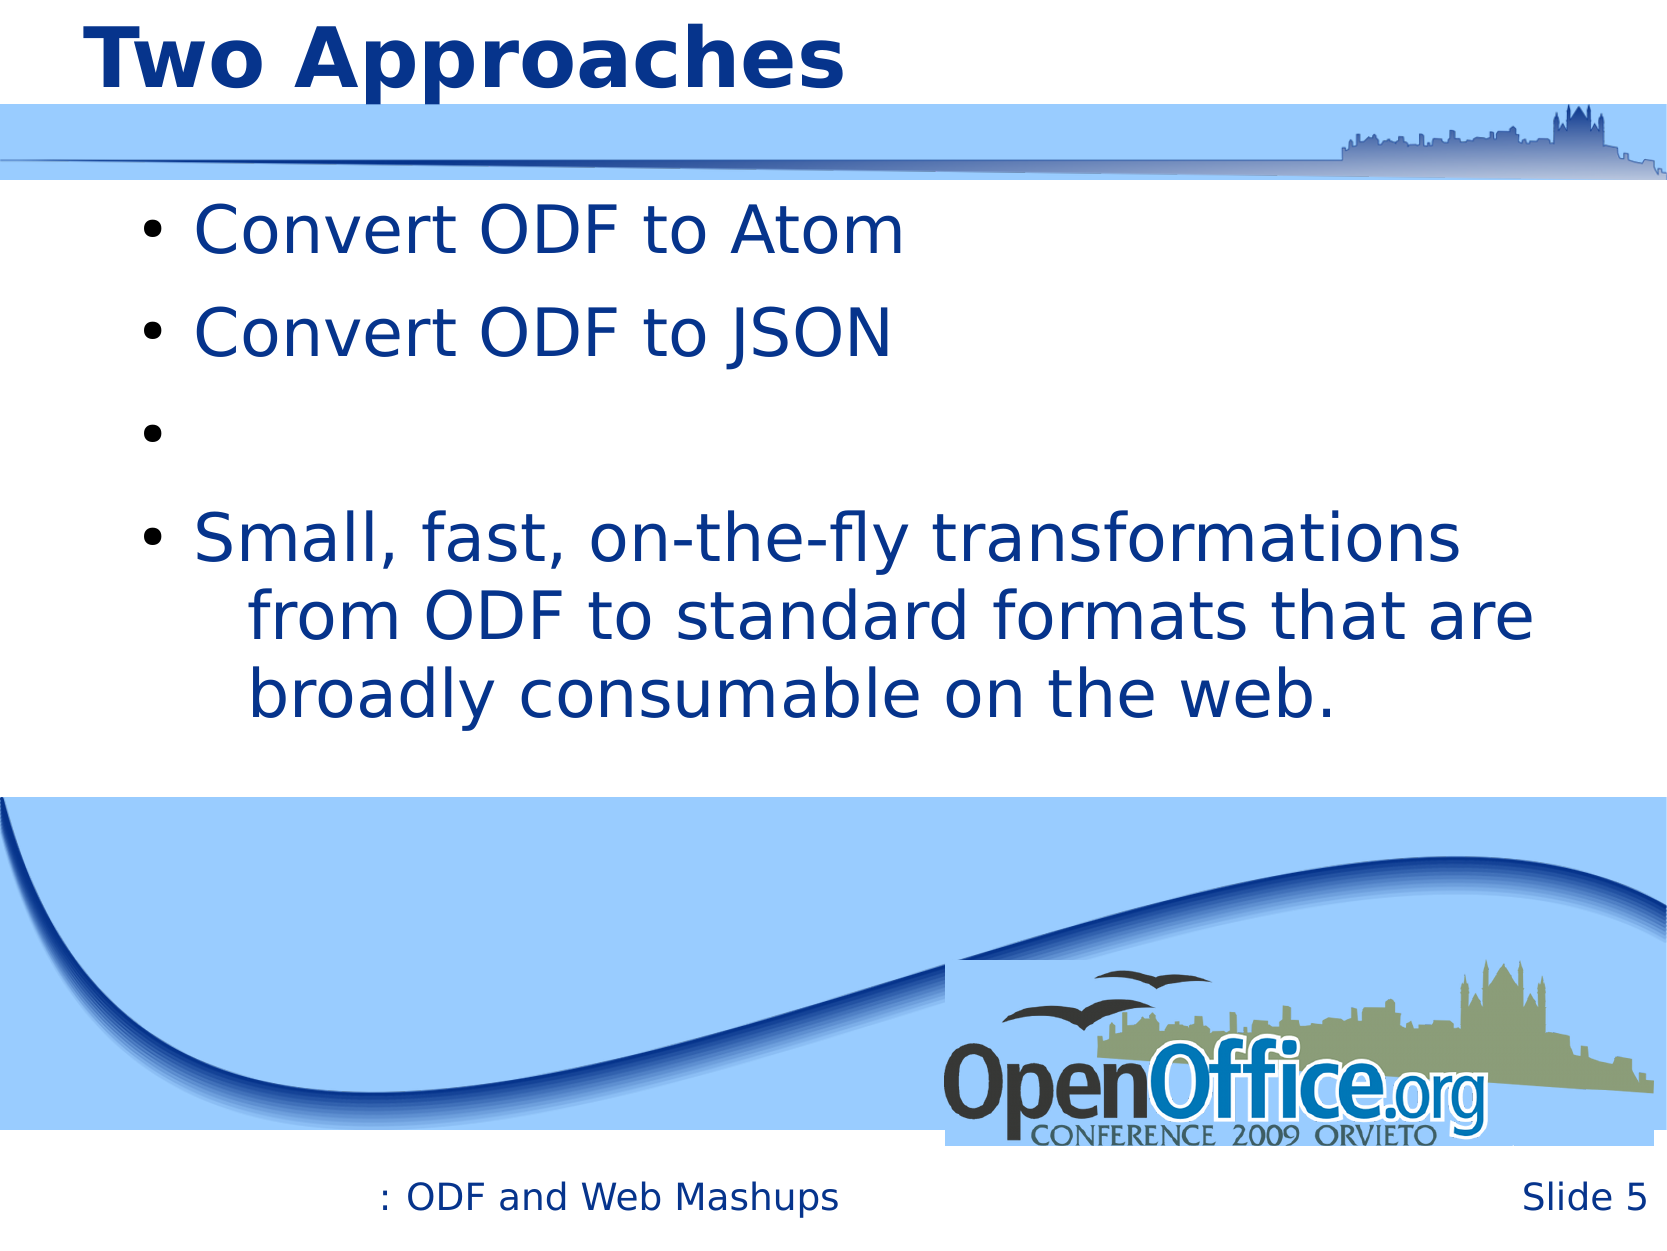

# Two Approaches
Convert ODF to Atom
Convert ODF to JSON
Small, fast, on-the-fly transformations from ODF to standard formats that are broadly consumable on the web.
ODF and Web Mashups
5